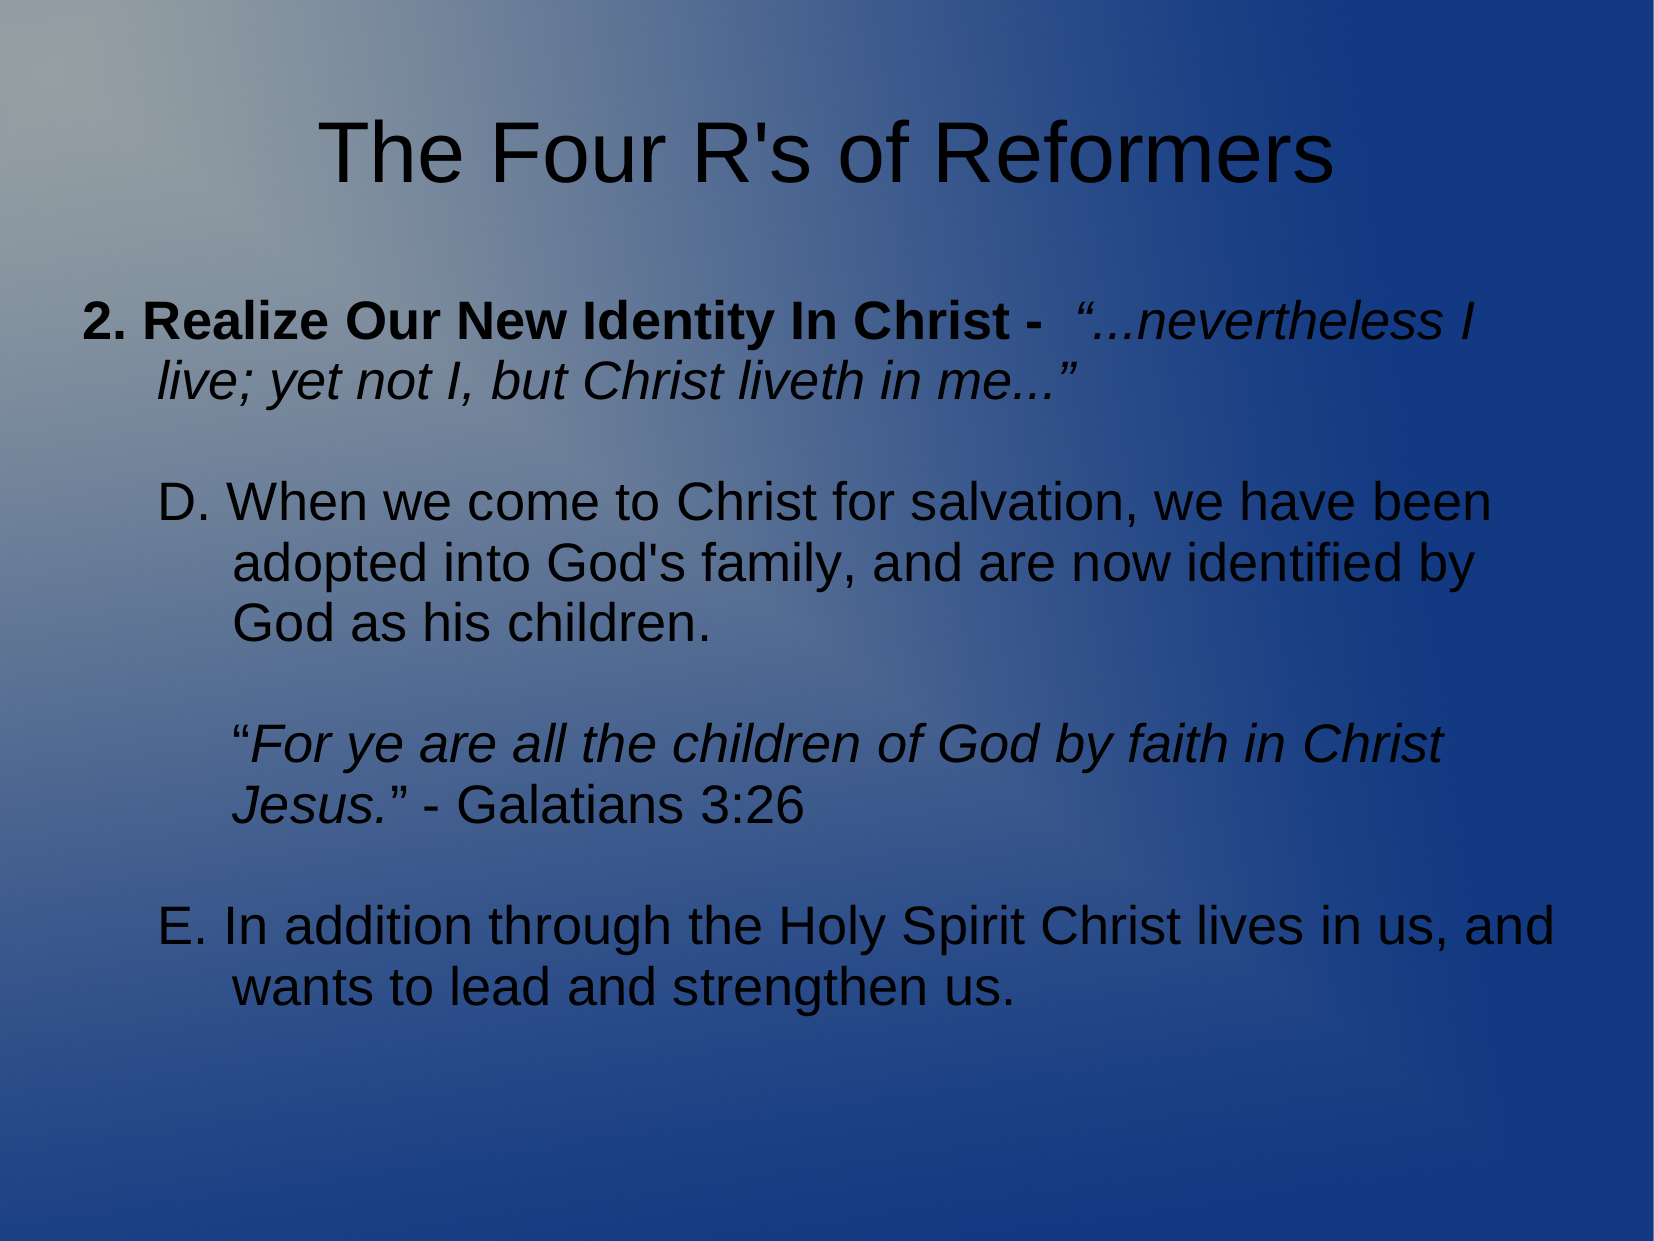

# The Four R's of Reformers
2. Realize Our New Identity In Christ - “...nevertheless I 		live; yet not I, but Christ liveth in me...”
	D. When we come to Christ for salvation, we have been 		adopted into God's family, and are now identified by 			God as his children.
		“For ye are all the children of God by faith in Christ 			Jesus.” - Galatians 3:26
	E. In addition through the Holy Spirit Christ lives in us, and 		wants to lead and strengthen us.